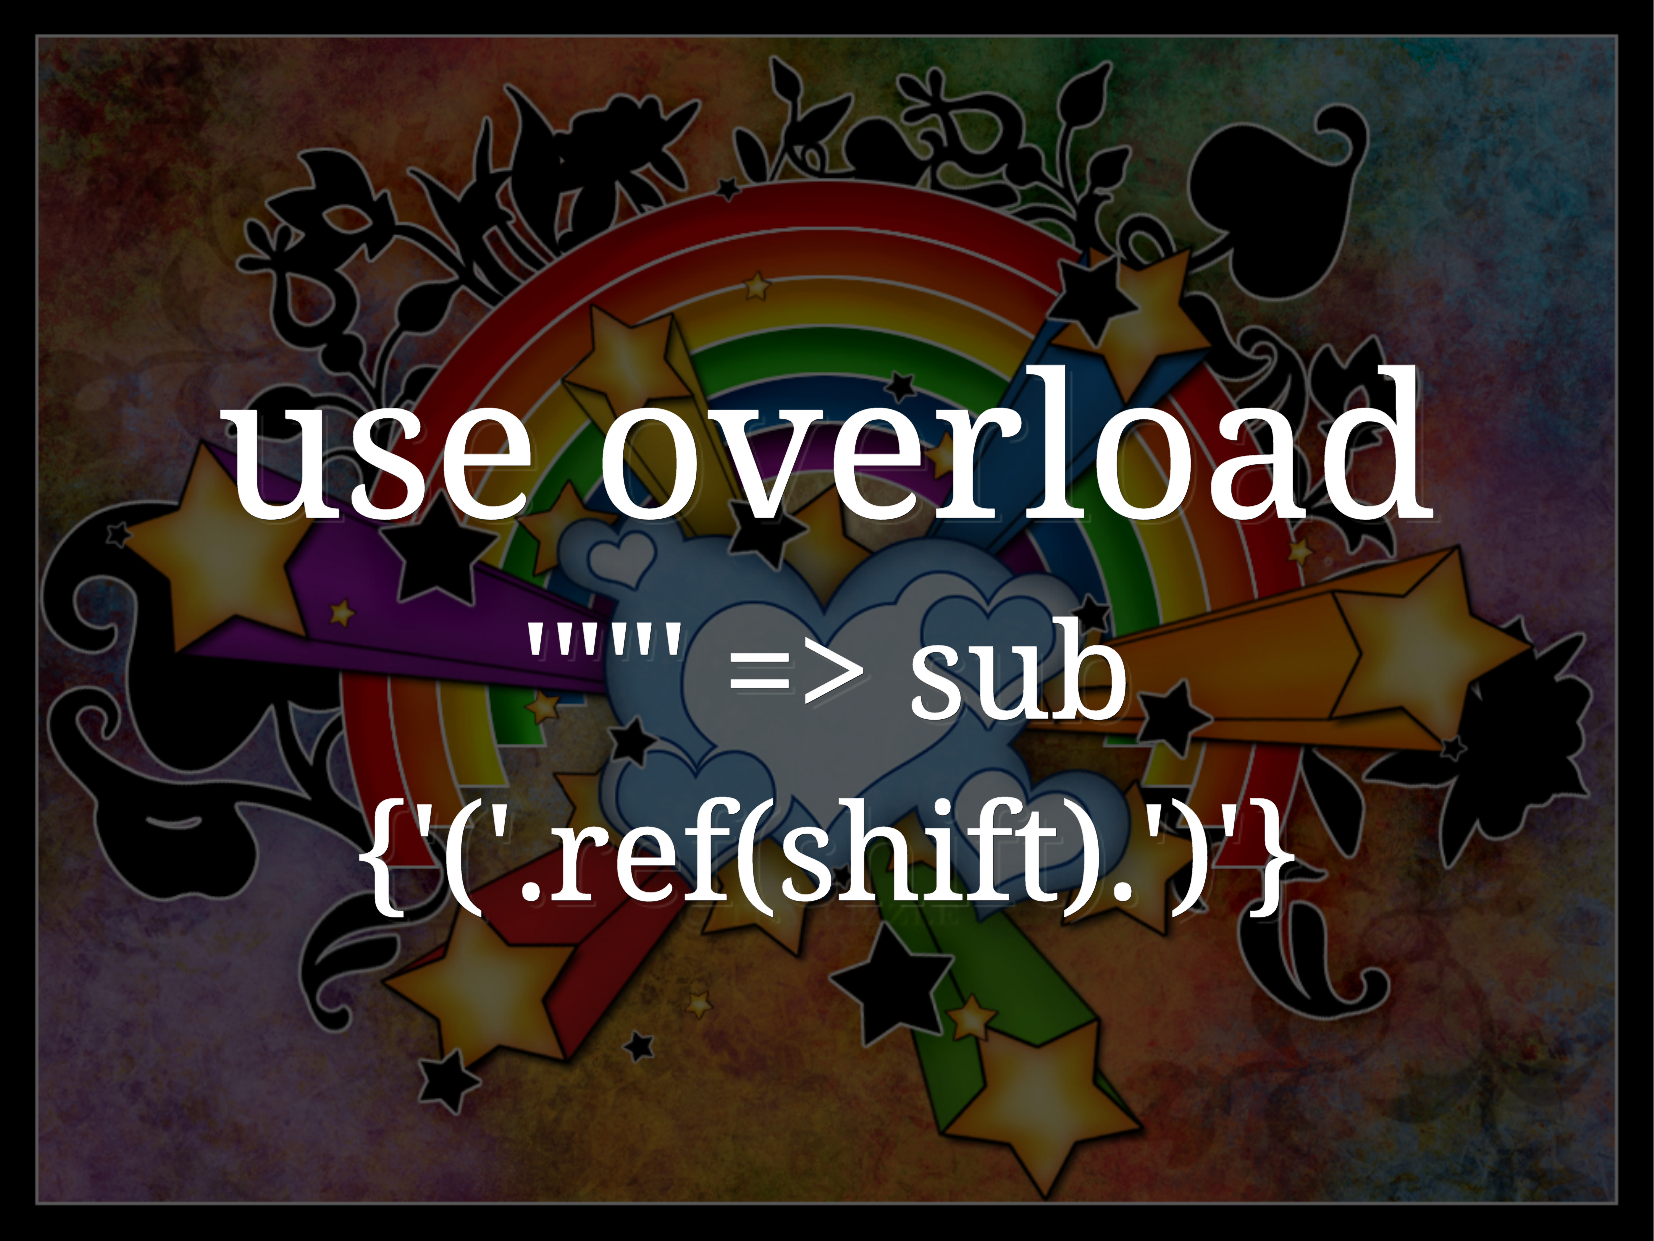

use overload
'""' => sub {'('.ref(shift).')'}
#